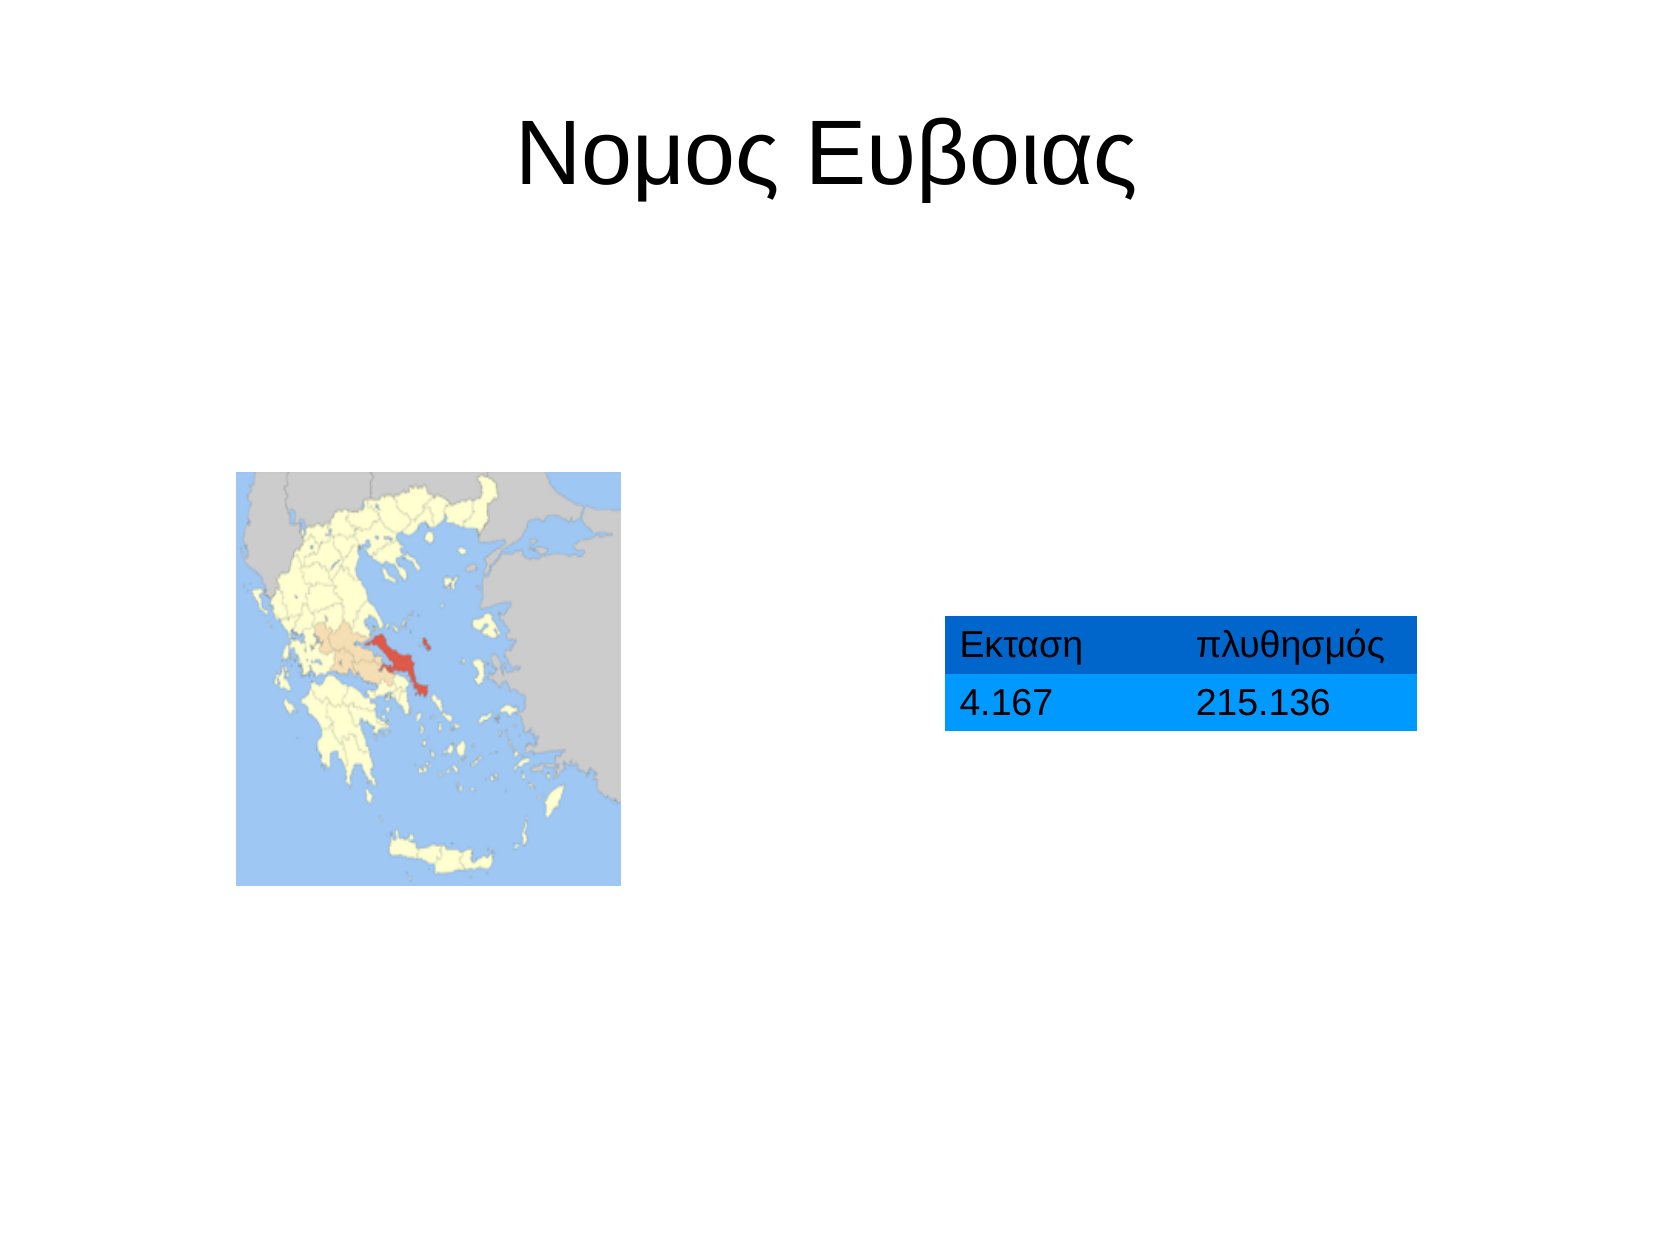

# Νομος Ευβοιας
| Εκταση | πλυθησμός |
| --- | --- |
| 4.167 | 215.136 |